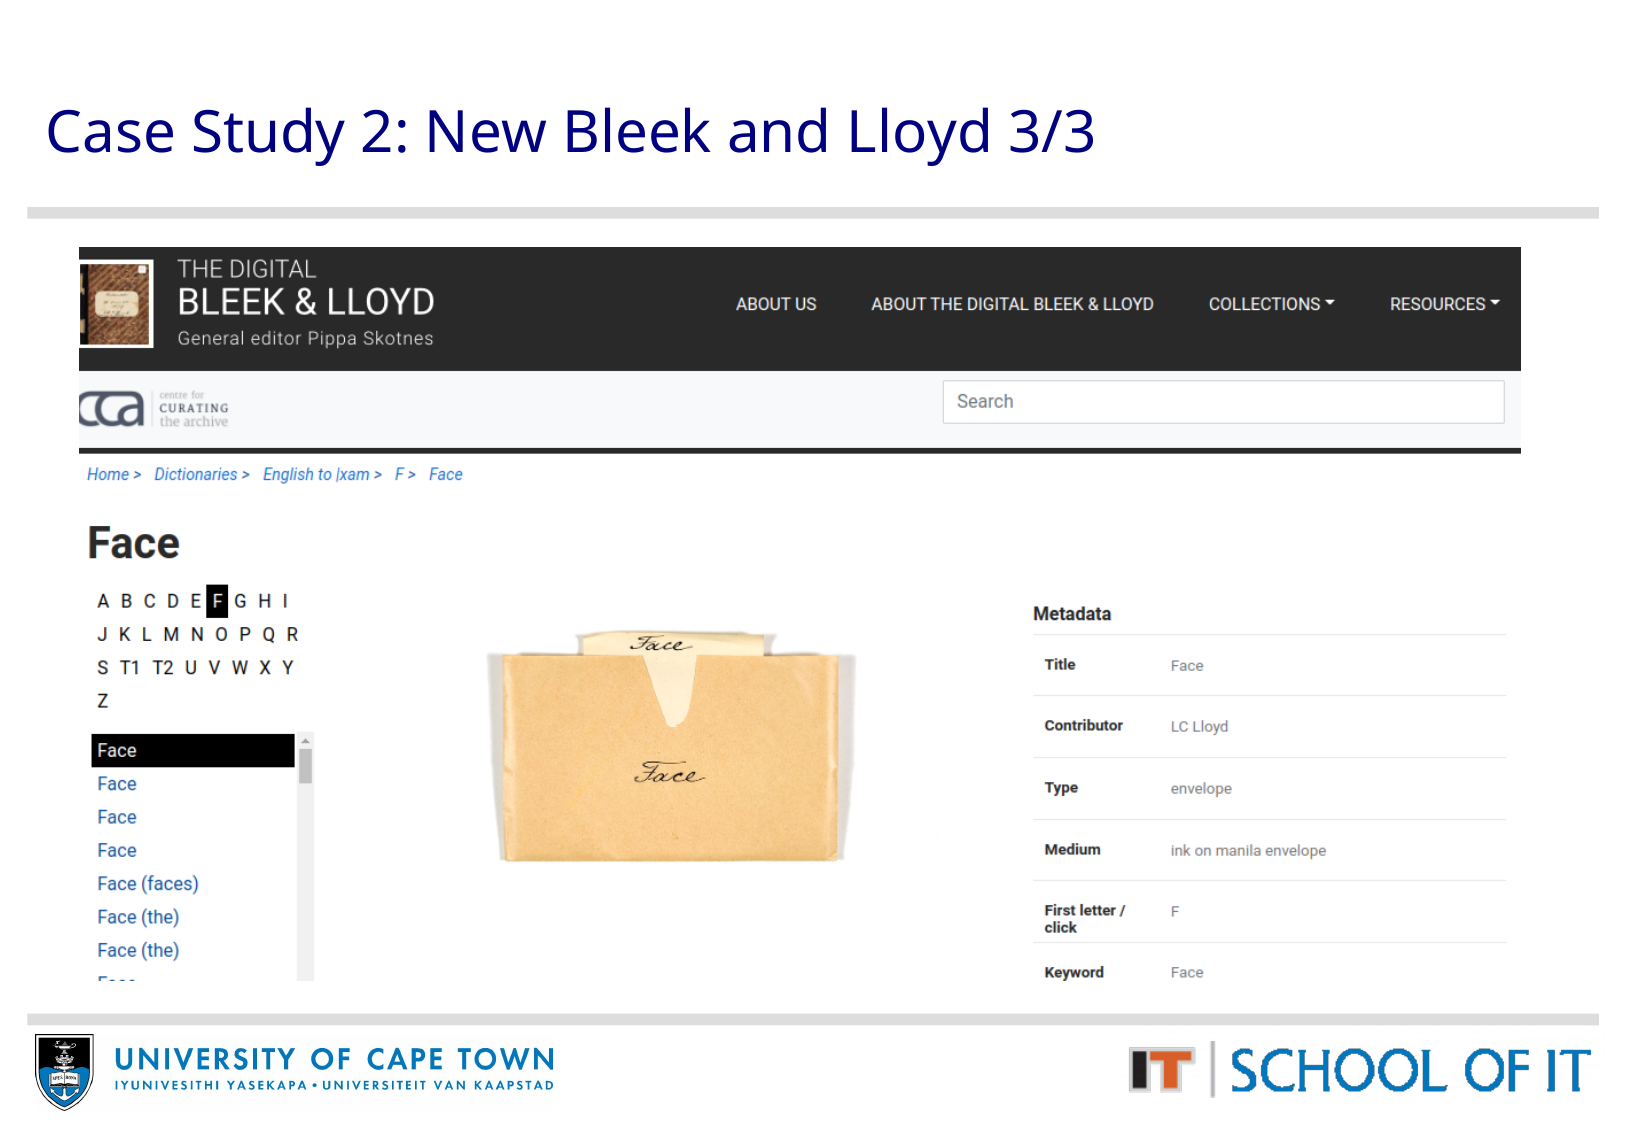

# Case Study 2: New Bleek and Lloyd 3/3